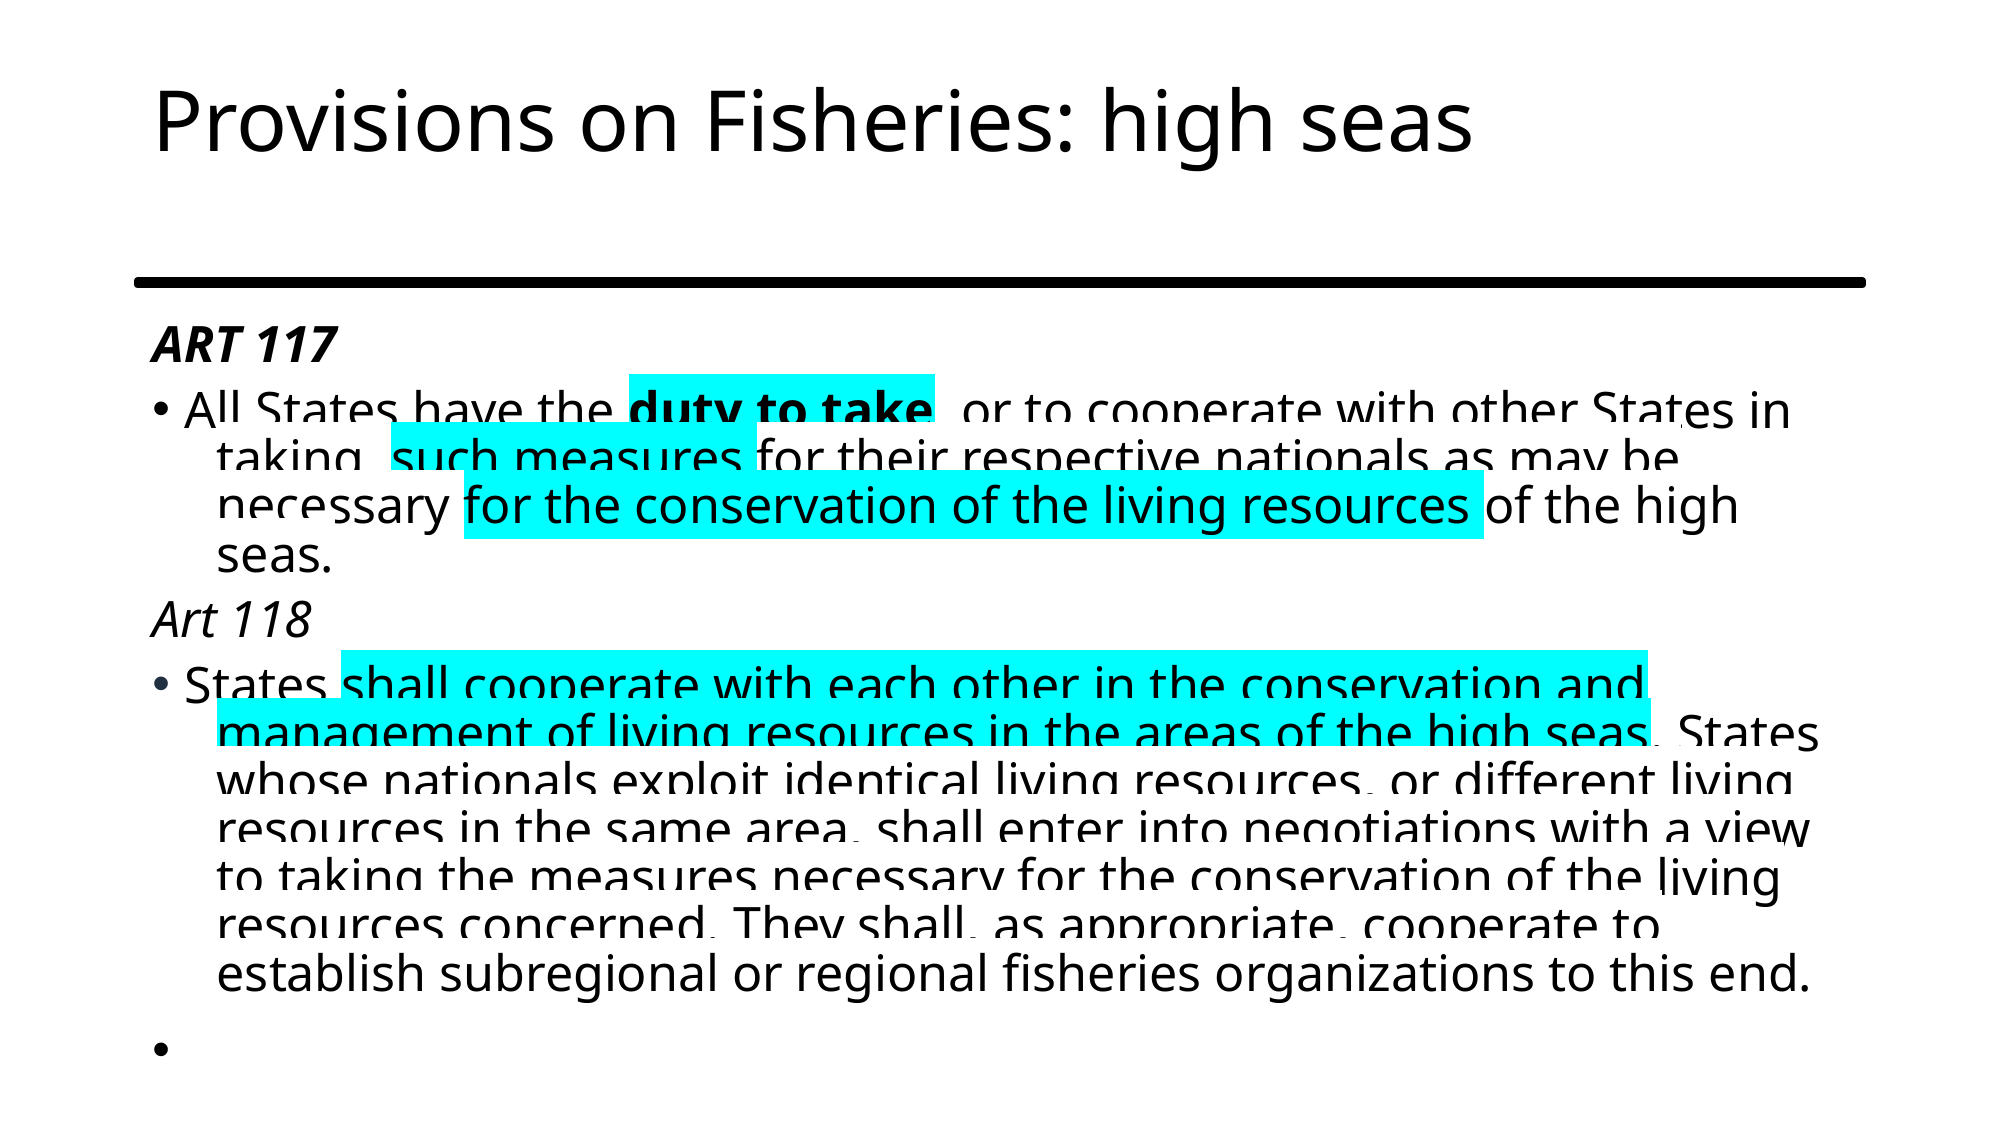

# Provisions on Fisheries: high seas
ART 117
All States have the duty to take, or to cooperate with other States in taking, such measures for their respective nationals as may be necessary for the conservation of the living resources of the high seas.
Art 118
States shall cooperate with each other in the conservation and management of living resources in the areas of the high seas. States whose nationals exploit identical living resources, or different living resources in the same area, shall enter into negotiations with a view to taking the measures necessary for the conservation of the living resources concerned. They shall, as appropriate, cooperate to establish subregional or regional fisheries organizations to this end.